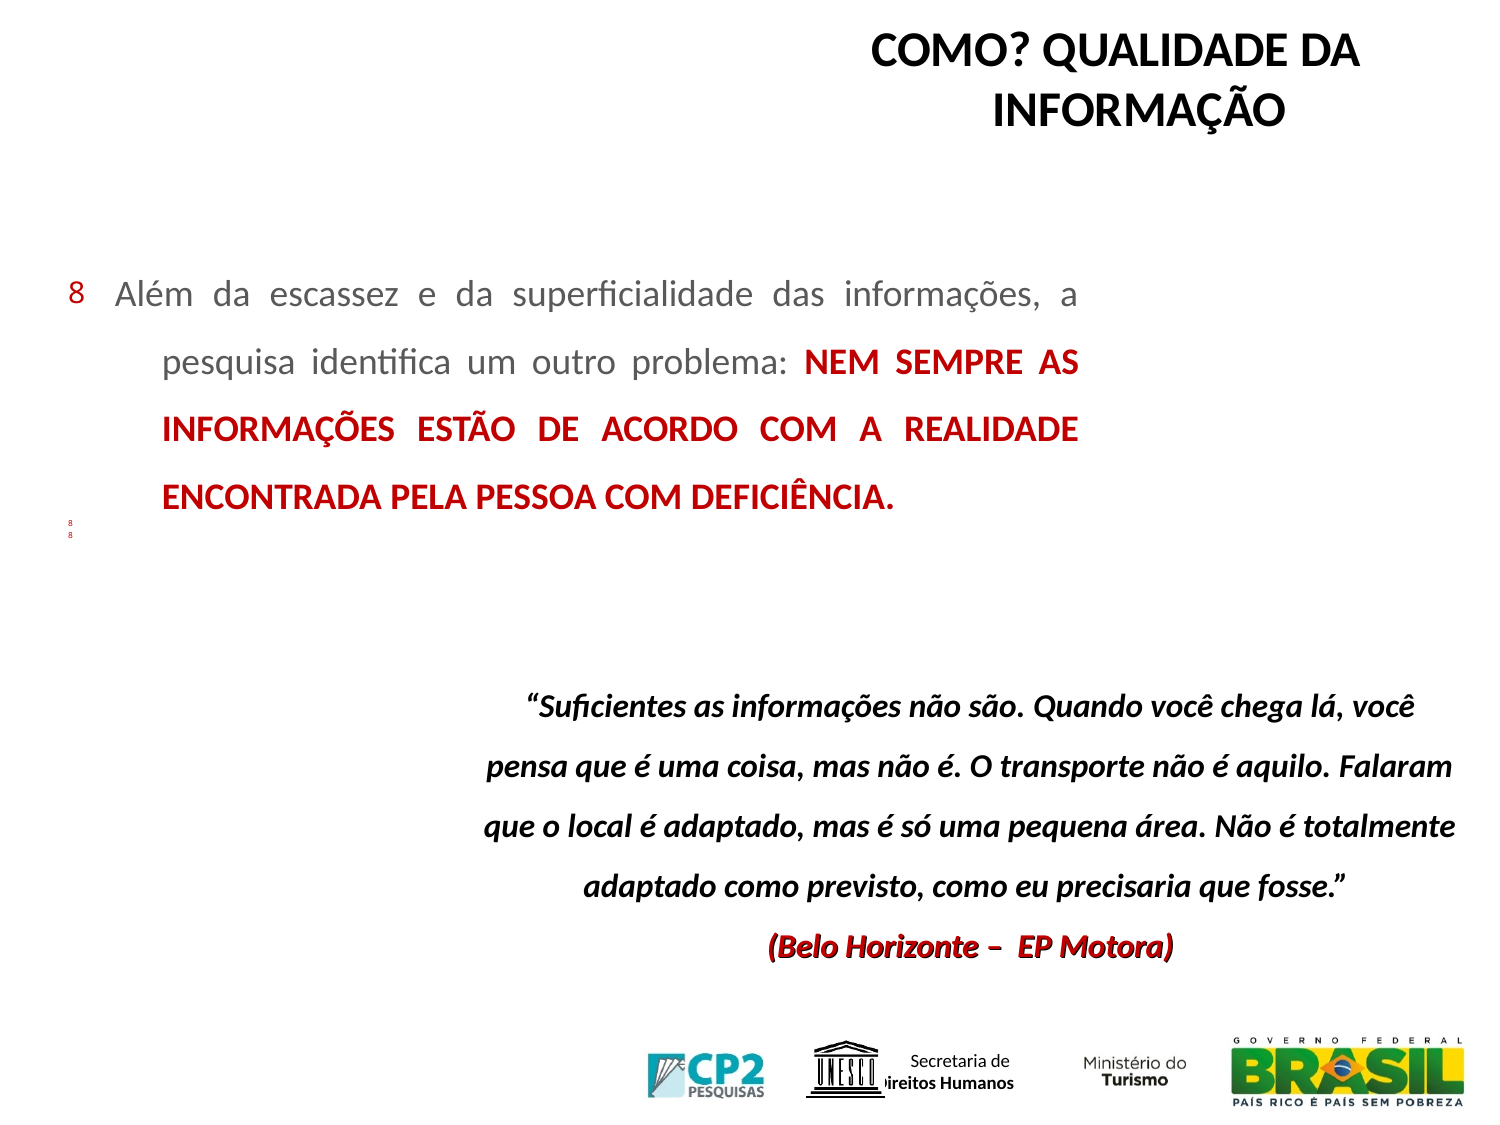

COMO? Qualidade da Informação
Além da escassez e da superficialidade das informações, a pesquisa identifica um outro problema: Nem sempre as informações estão de acordo com a realidade encontrada pela pessoa com deficiência.
“Suficientes as informações não são. Quando você chega lá, você pensa que é uma coisa, mas não é. O transporte não é aquilo. Falaram que o local é adaptado, mas é só uma pequena área. Não é totalmente adaptado como previsto, como eu precisaria que fosse.”
(Belo Horizonte – EP Motora)